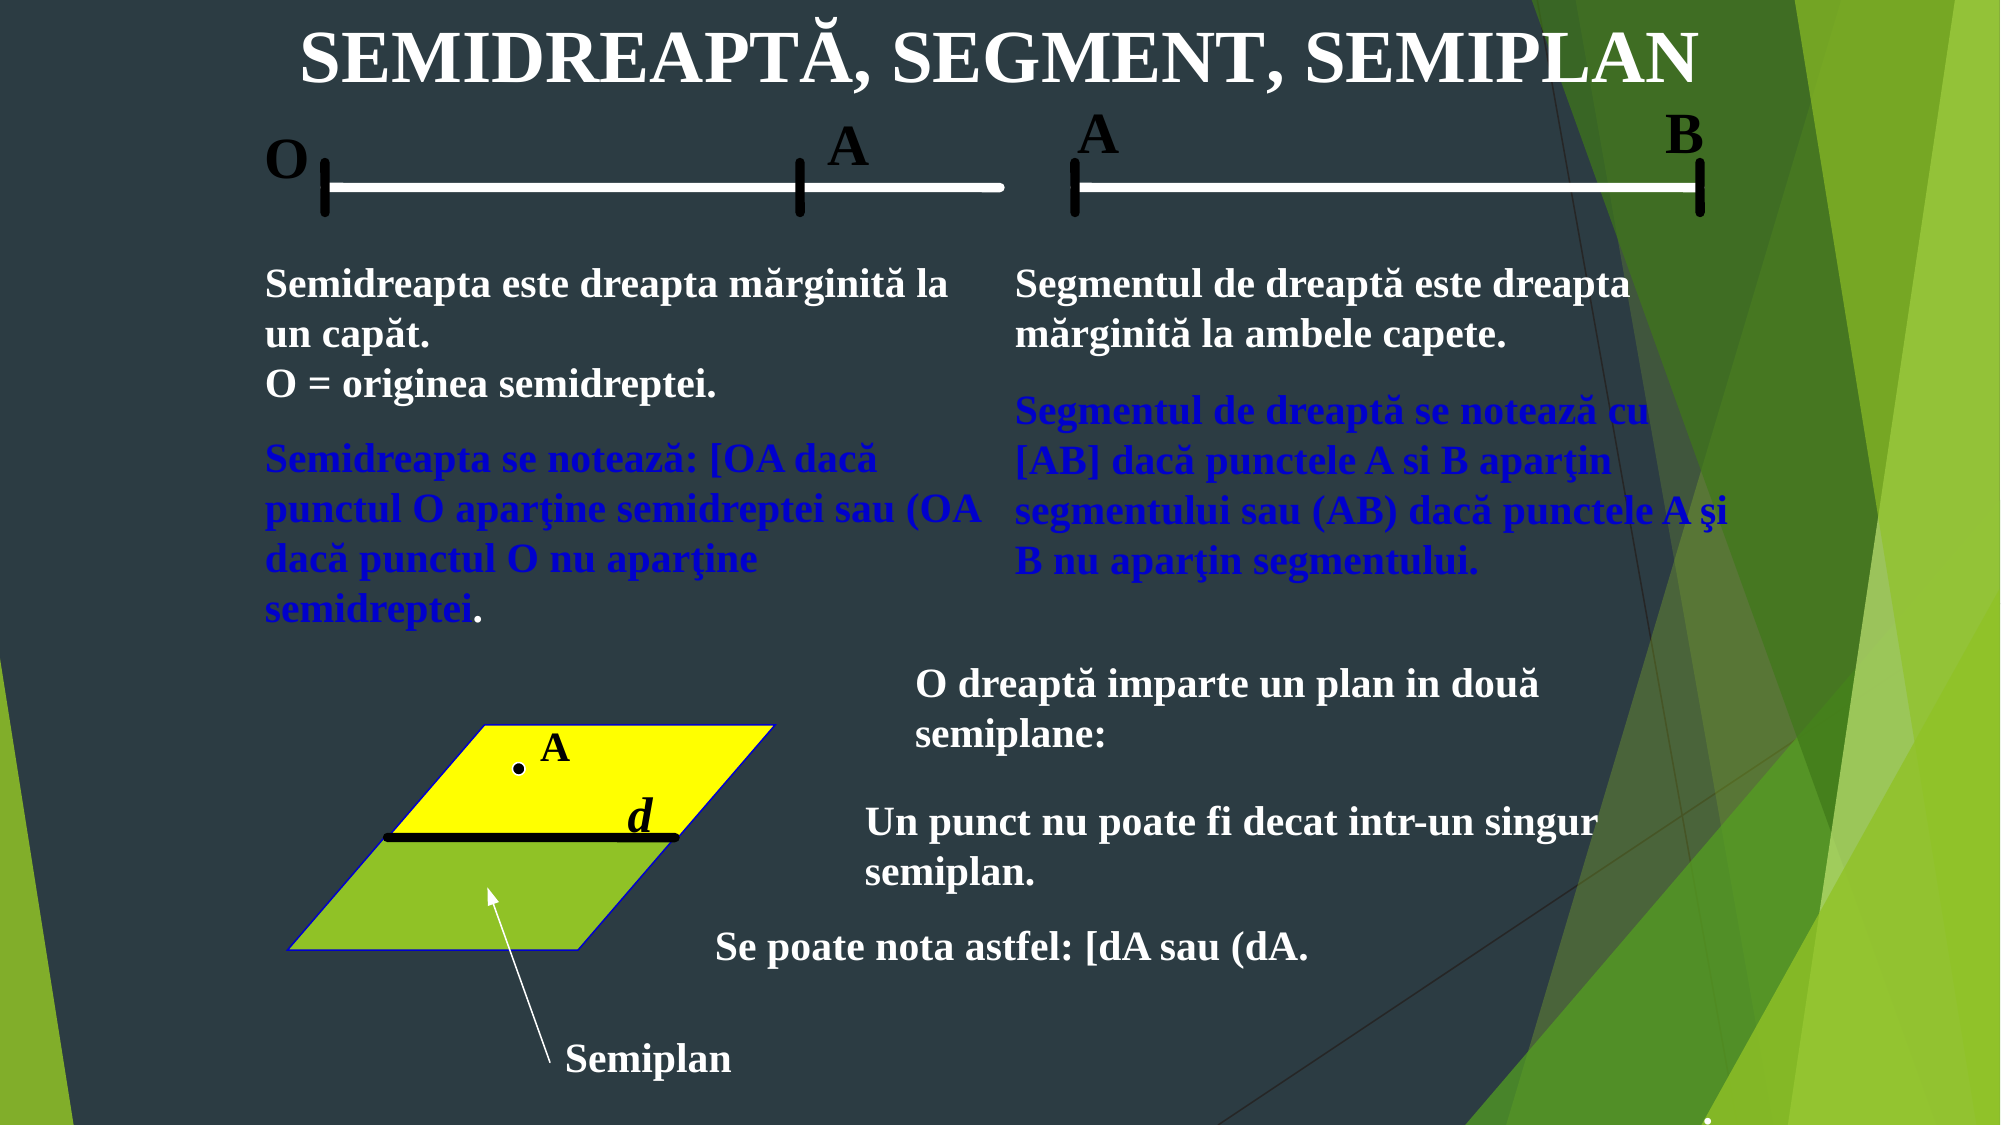

SEMIDREAPTĂ, SEGMENT, SEMIPLAN
A
B
A
O
Semidreapta este dreapta mărginită la un capăt.
Segmentul de dreaptă este dreapta mărginită la ambele capete.
O = originea semidreptei.
Segmentul de dreaptă se notează cu [AB] dacă punctele A si B aparţin segmentului sau (AB) dacă punctele A şi B nu aparţin segmentului.
Semidreapta se notează: [OA dacă punctul O aparţine semidreptei sau (OA dacă punctul O nu aparţine semidreptei.
O dreaptă imparte un plan in două semiplane:
A
d
Un punct nu poate fi decat intr-un singur semiplan.
Se poate nota astfel: [dA sau (dA.
Semiplan
.